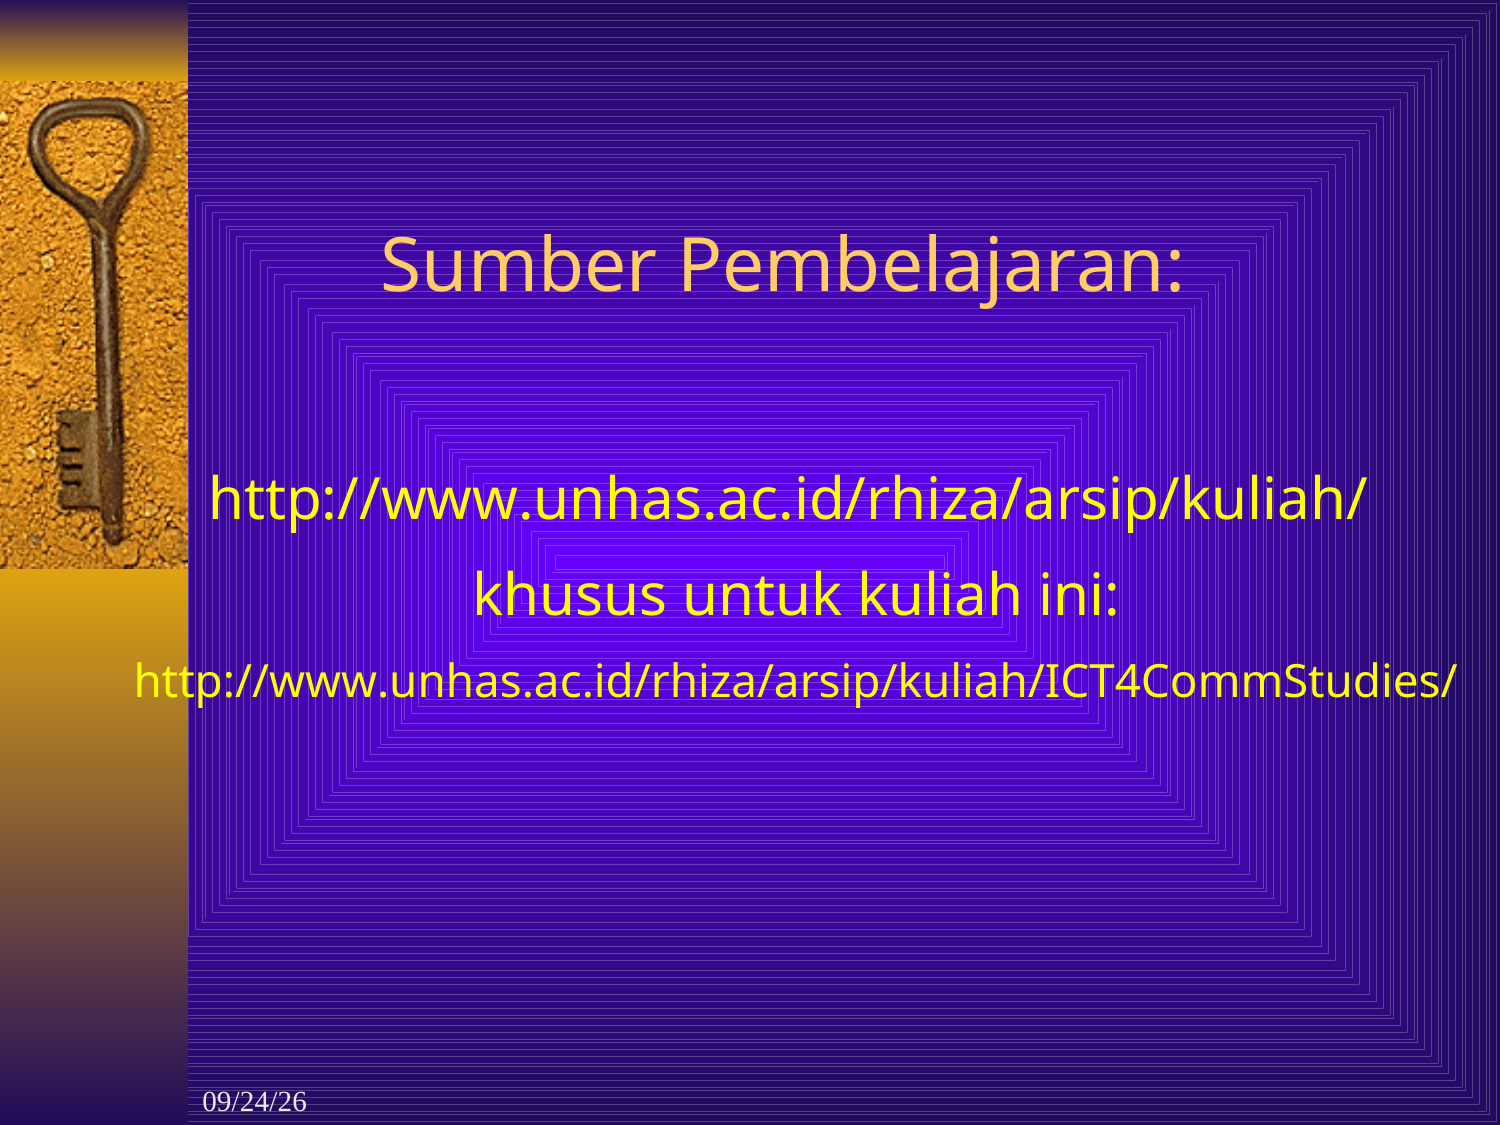

# Sumber Pembelajaran:
http://www.unhas.ac.id/rhiza/arsip/kuliah/
khusus untuk kuliah ini:
http://www.unhas.ac.id/rhiza/arsip/kuliah/ICT4CommStudies/